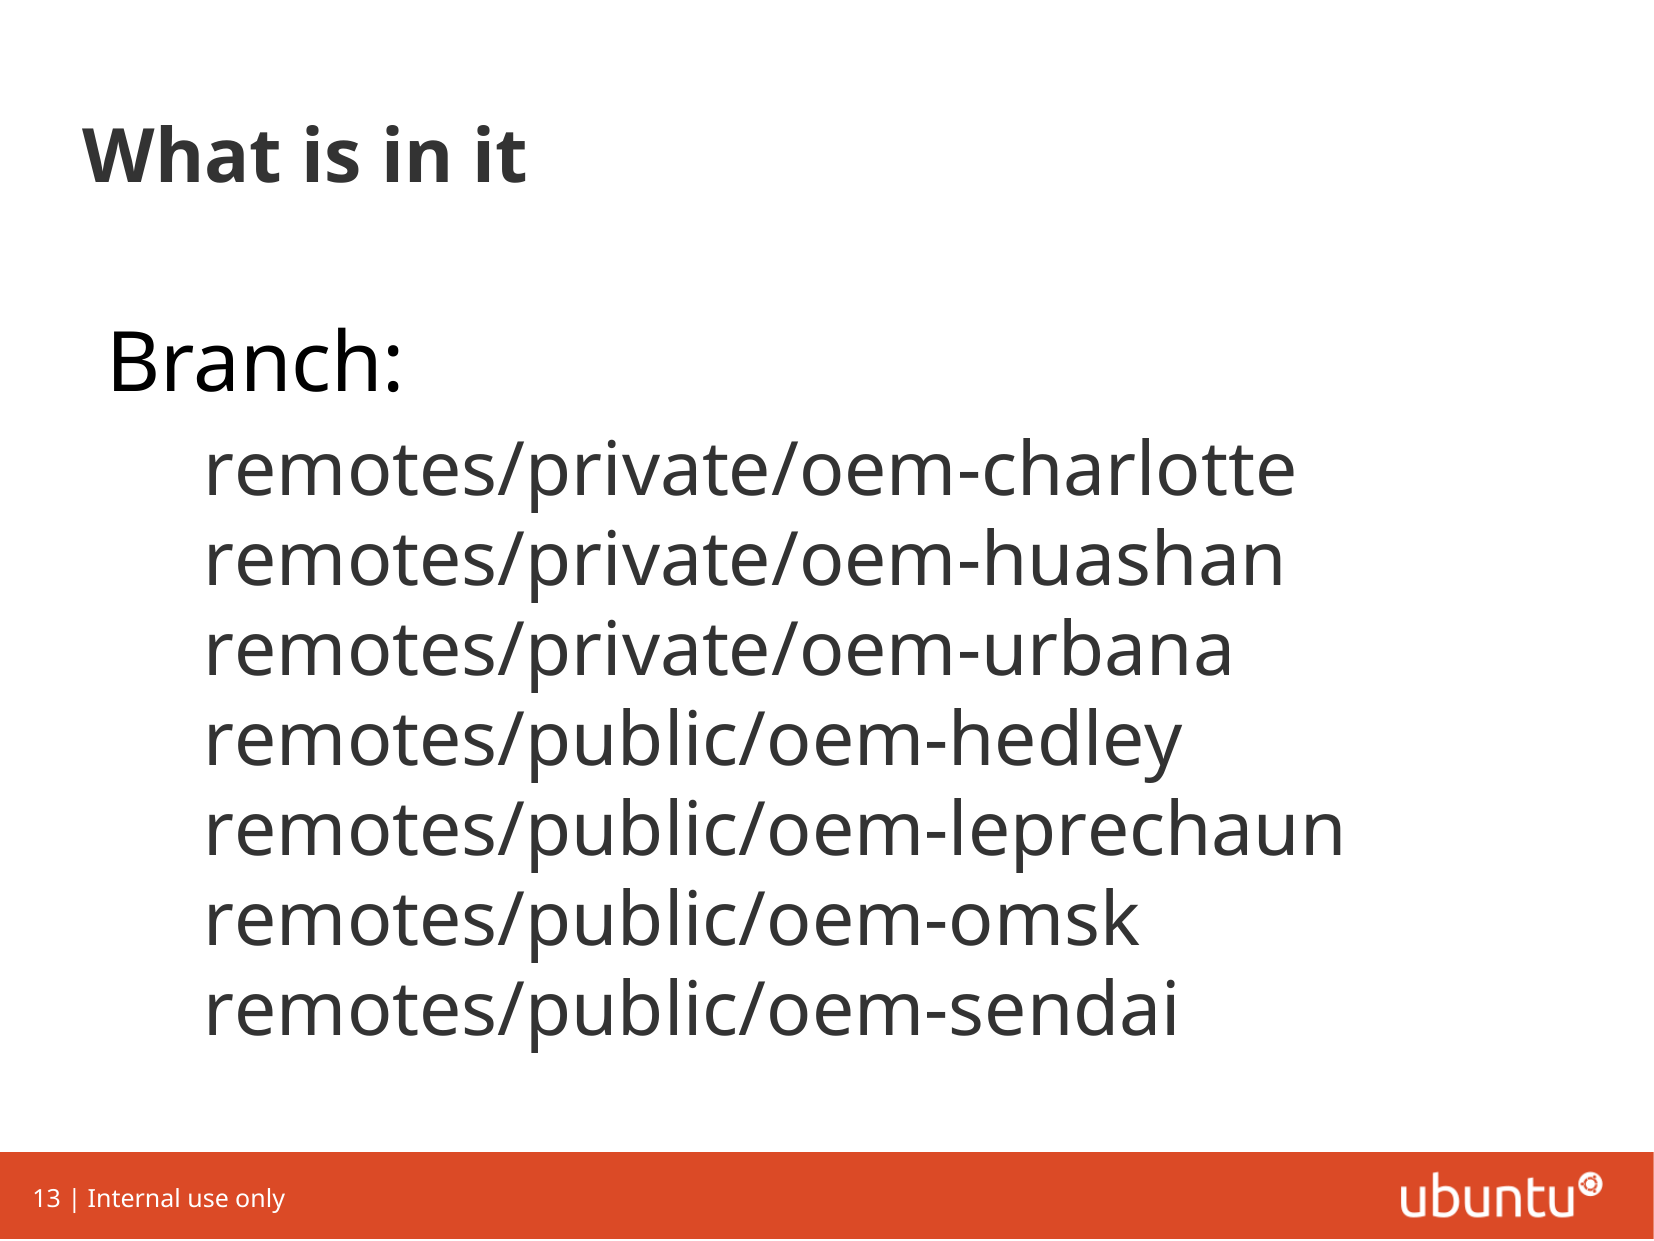

# What is in it
Branch:
 remotes/private/oem-charlotte
 remotes/private/oem-huashan
 remotes/private/oem-urbana
 remotes/public/oem-hedley
 remotes/public/oem-leprechaun
 remotes/public/oem-omsk
 remotes/public/oem-sendai